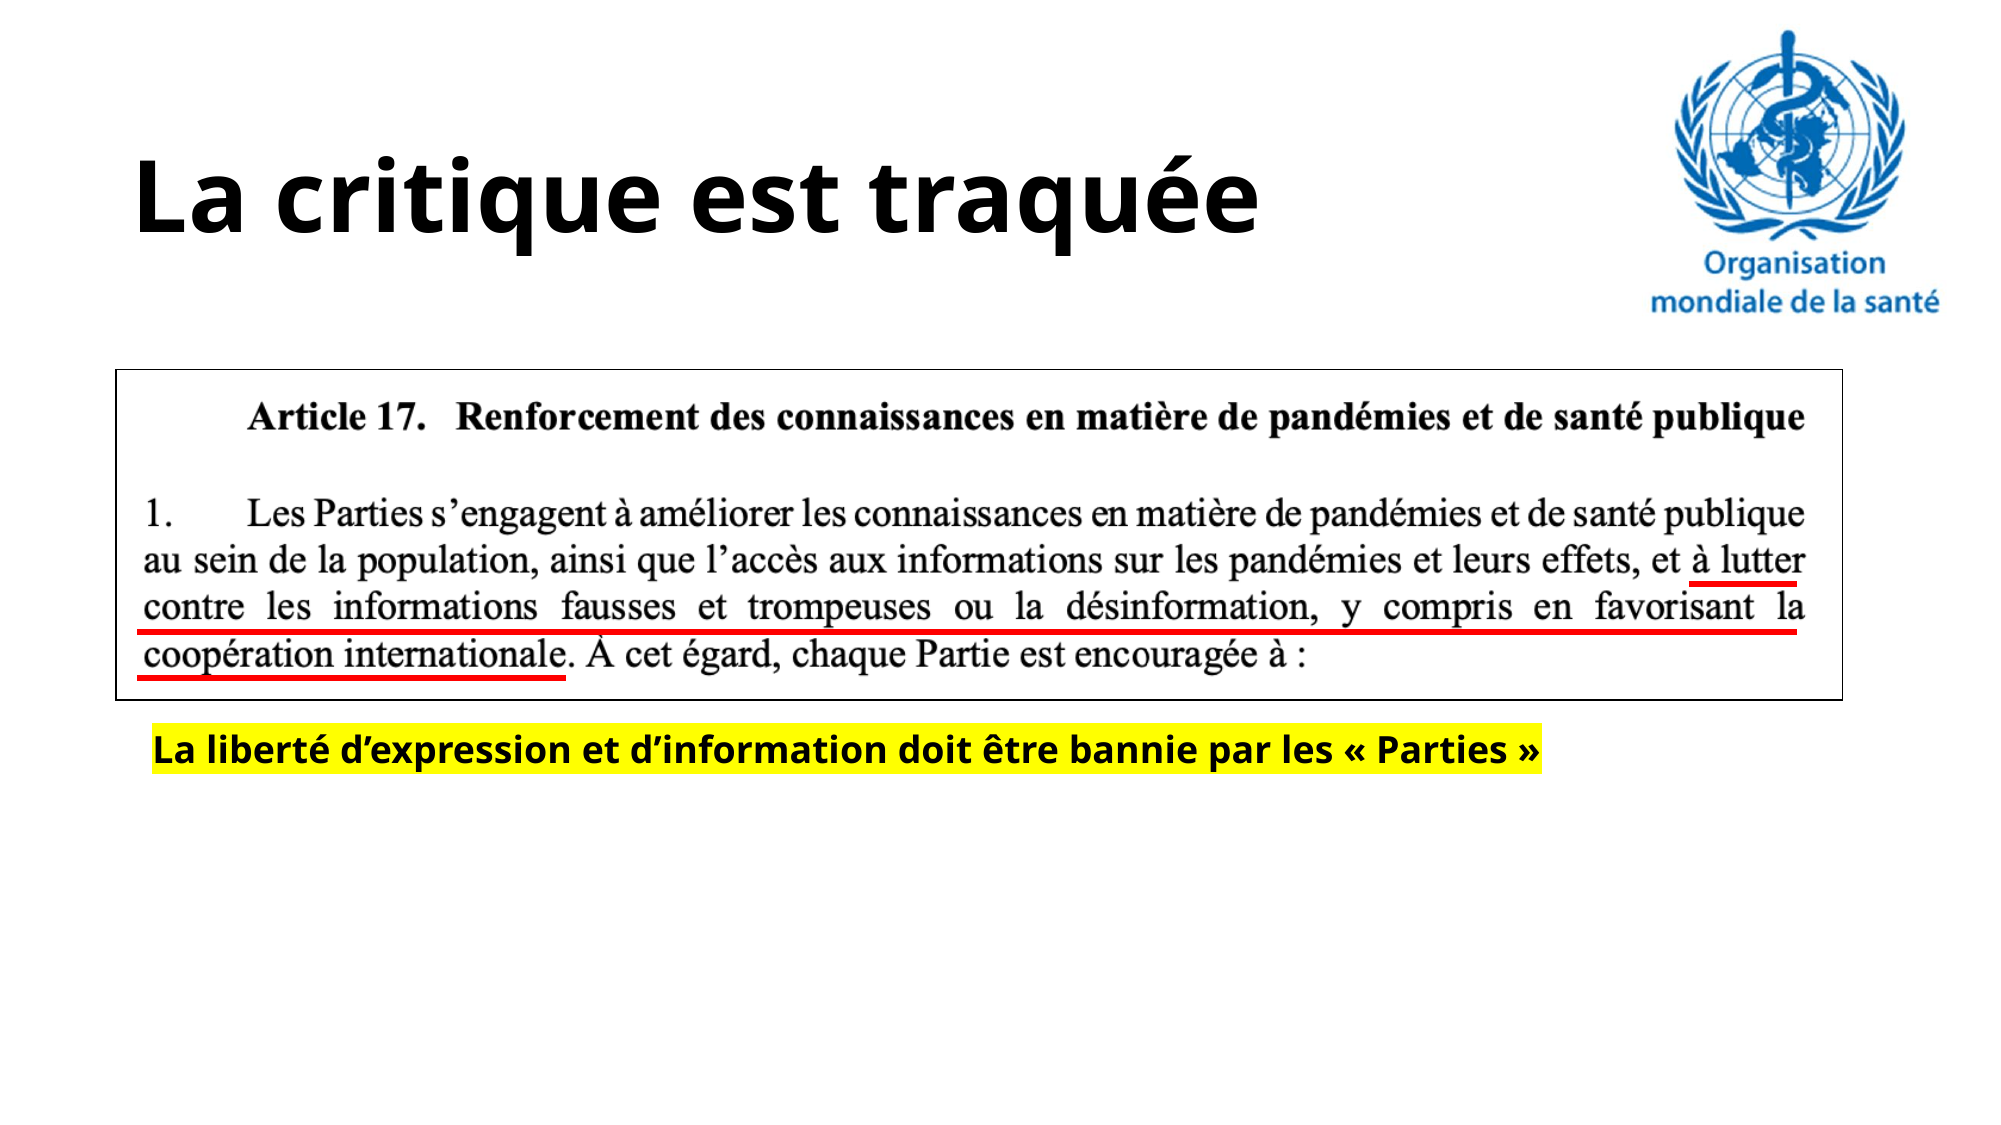

# La critique est traquée
La liberté d’expression et d’information doit être bannie par les « Parties »